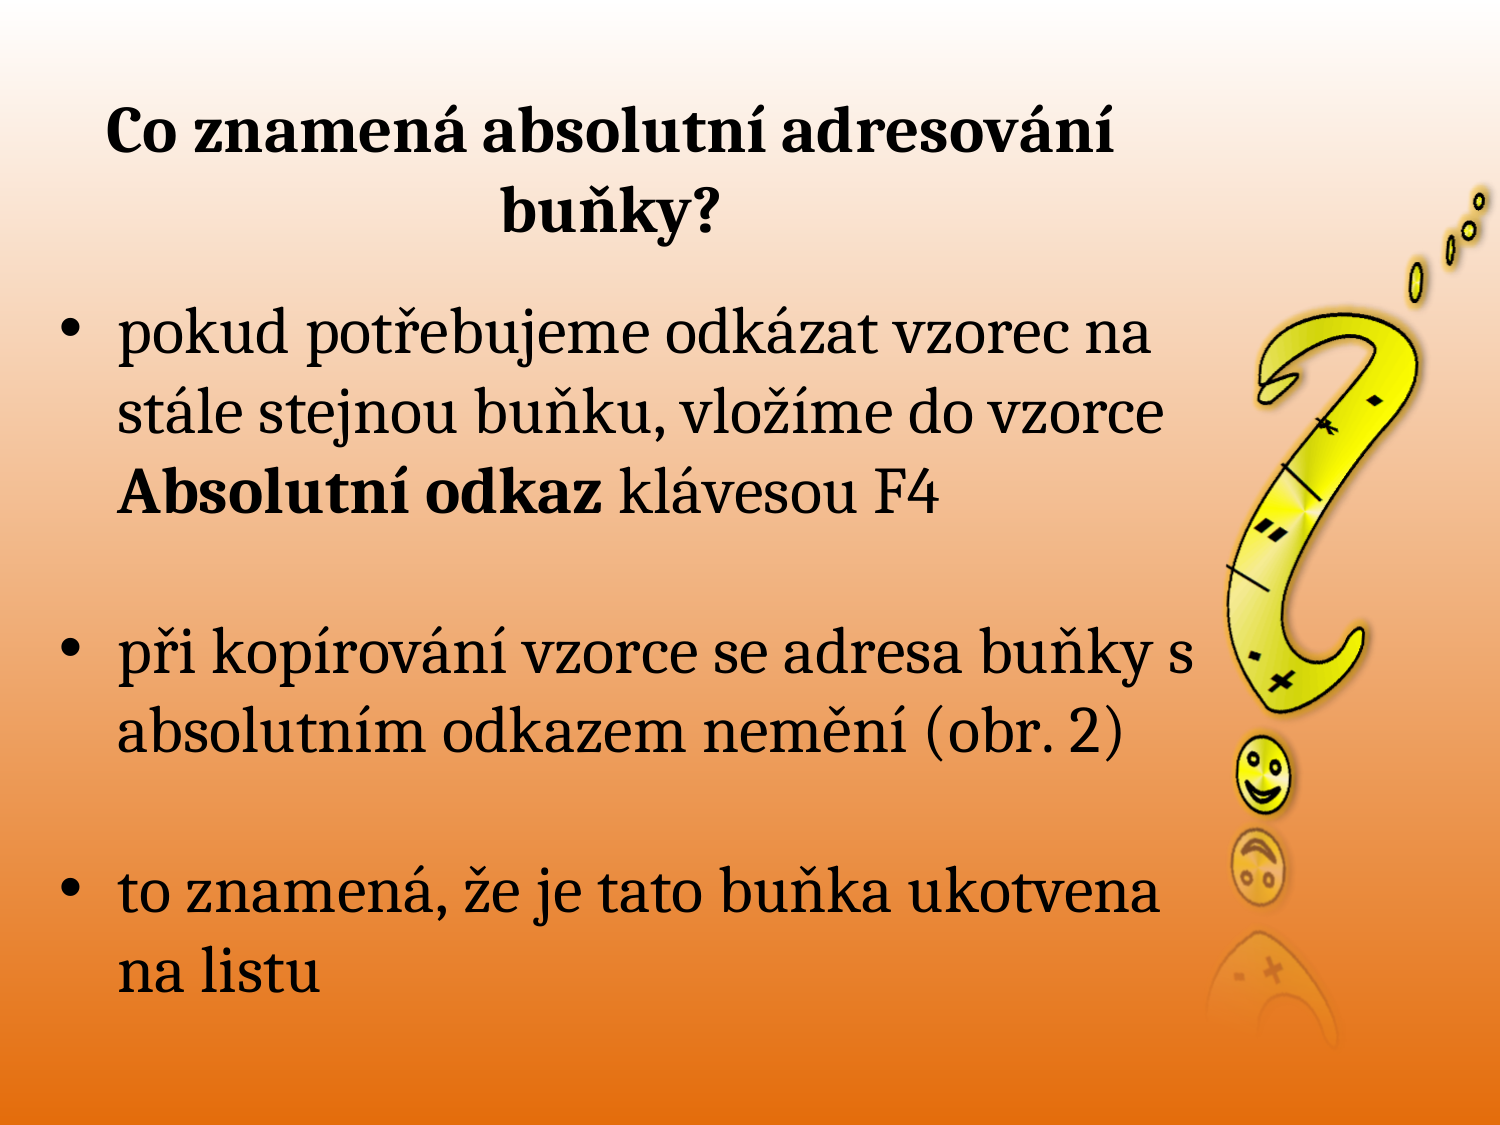

Co znamená absolutní adresování buňky?
pokud potřebujeme odkázat vzorec na stále stejnou buňku, vložíme do vzorce Absolutní odkaz klávesou F4
při kopírování vzorce se adresa buňky s absolutním odkazem nemění (obr. 2)
to znamená, že je tato buňka ukotvena na listu